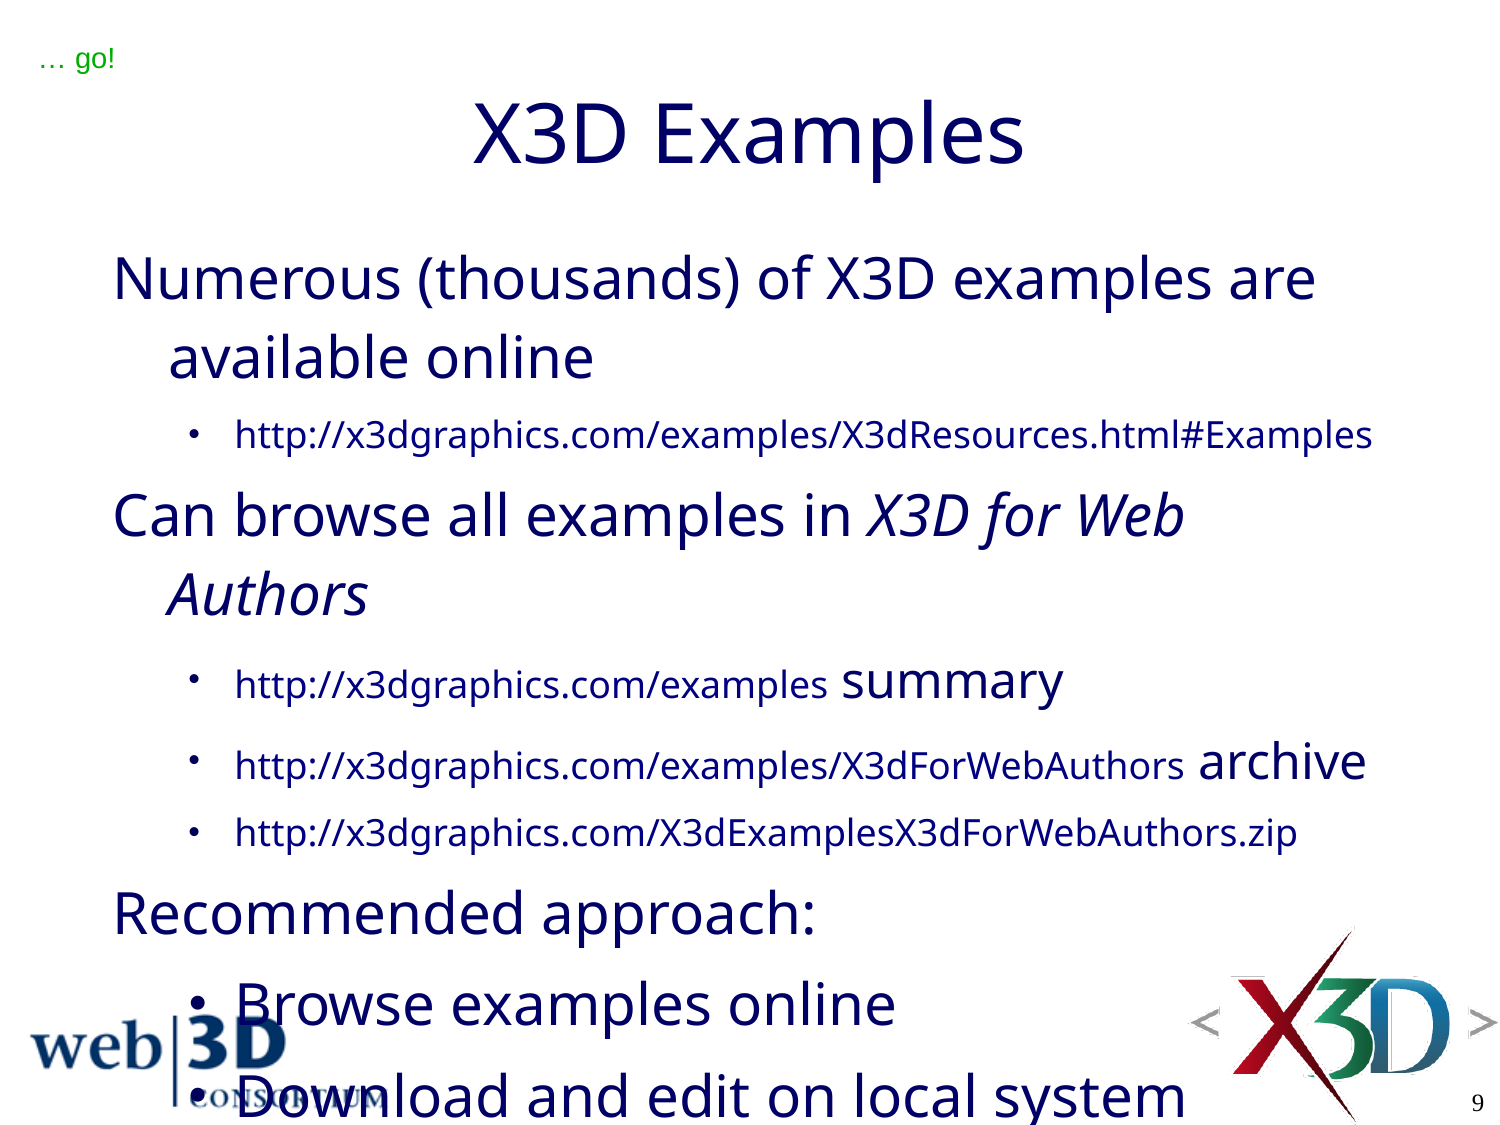

… go!
# X3D Examples
Numerous (thousands) of X3D examples are available online
http://x3dgraphics.com/examples/X3dResources.html#Examples
Can browse all examples in X3D for Web Authors
http://x3dgraphics.com/examples summary
http://x3dgraphics.com/examples/X3dForWebAuthors archive
http://x3dgraphics.com/X3dExamplesX3dForWebAuthors.zip
Recommended approach:
Browse examples online
Download and edit on local system